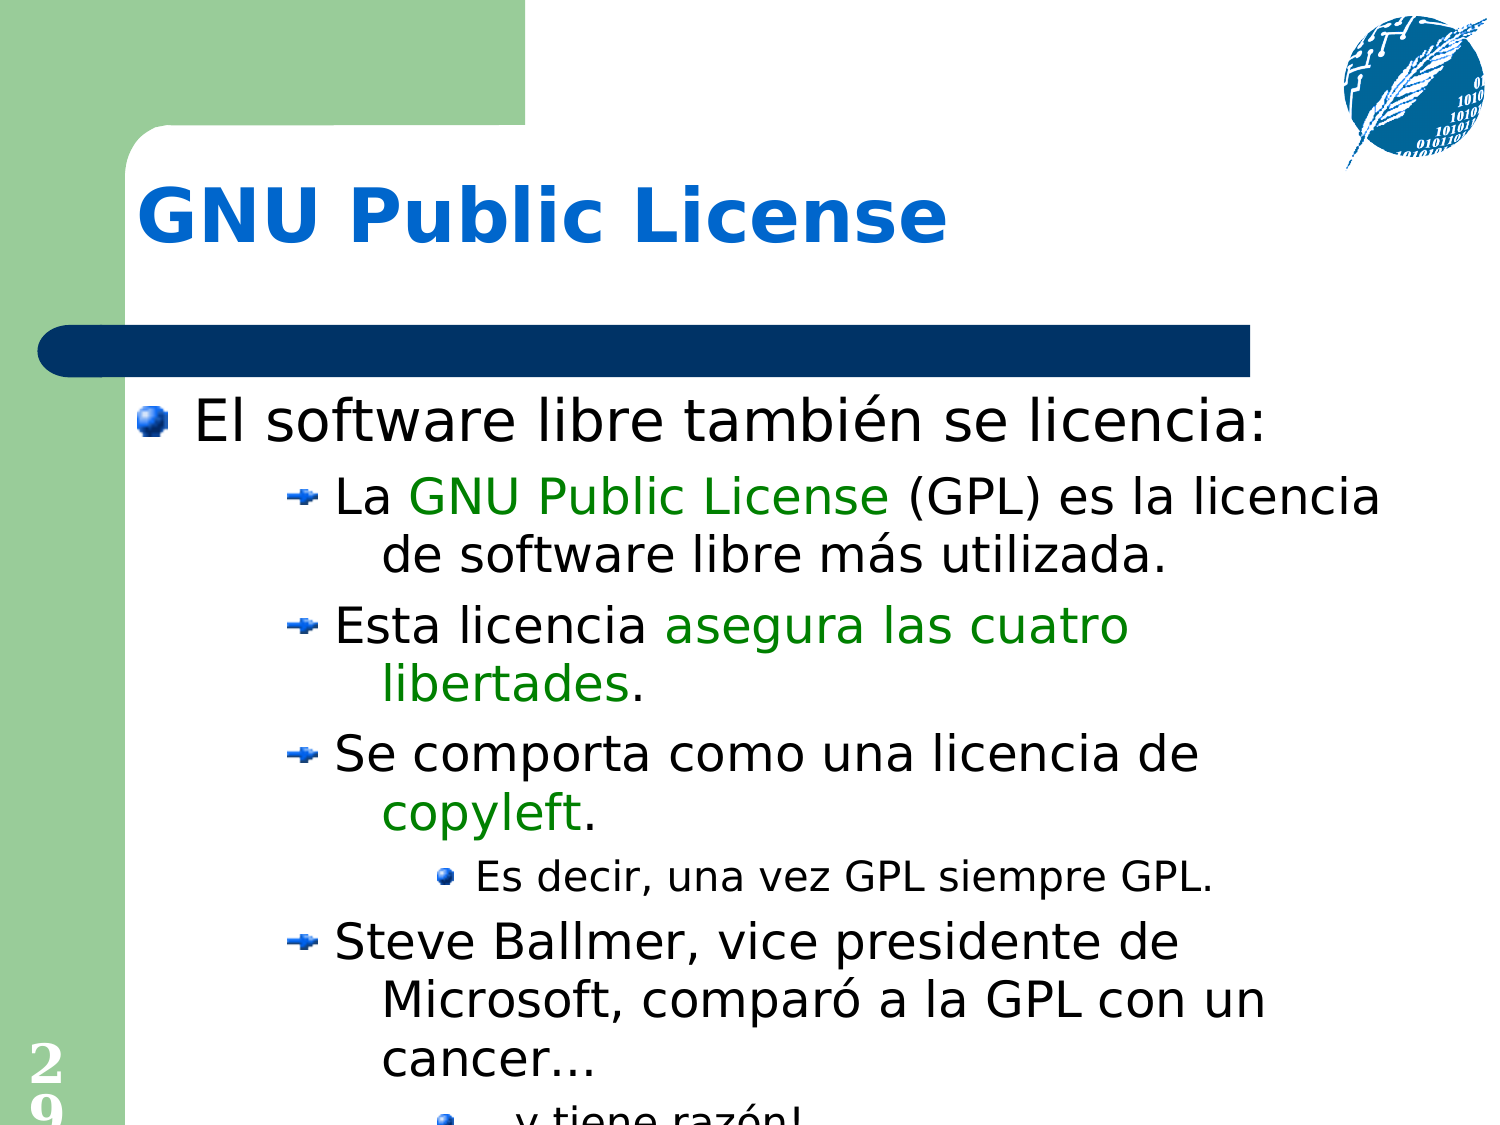

# GNU Public License
El software libre también se licencia:
La GNU Public License (GPL) es la licencia de software libre más utilizada.
Esta licencia asegura las cuatro libertades.
Se comporta como una licencia de copyleft.
Es decir, una vez GPL siempre GPL.
Steve Ballmer, vice presidente de Microsoft, comparó a la GPL con un cancer...
...y tiene razón!
La GPL resiste el Embrace, Extend & Extingish.
29